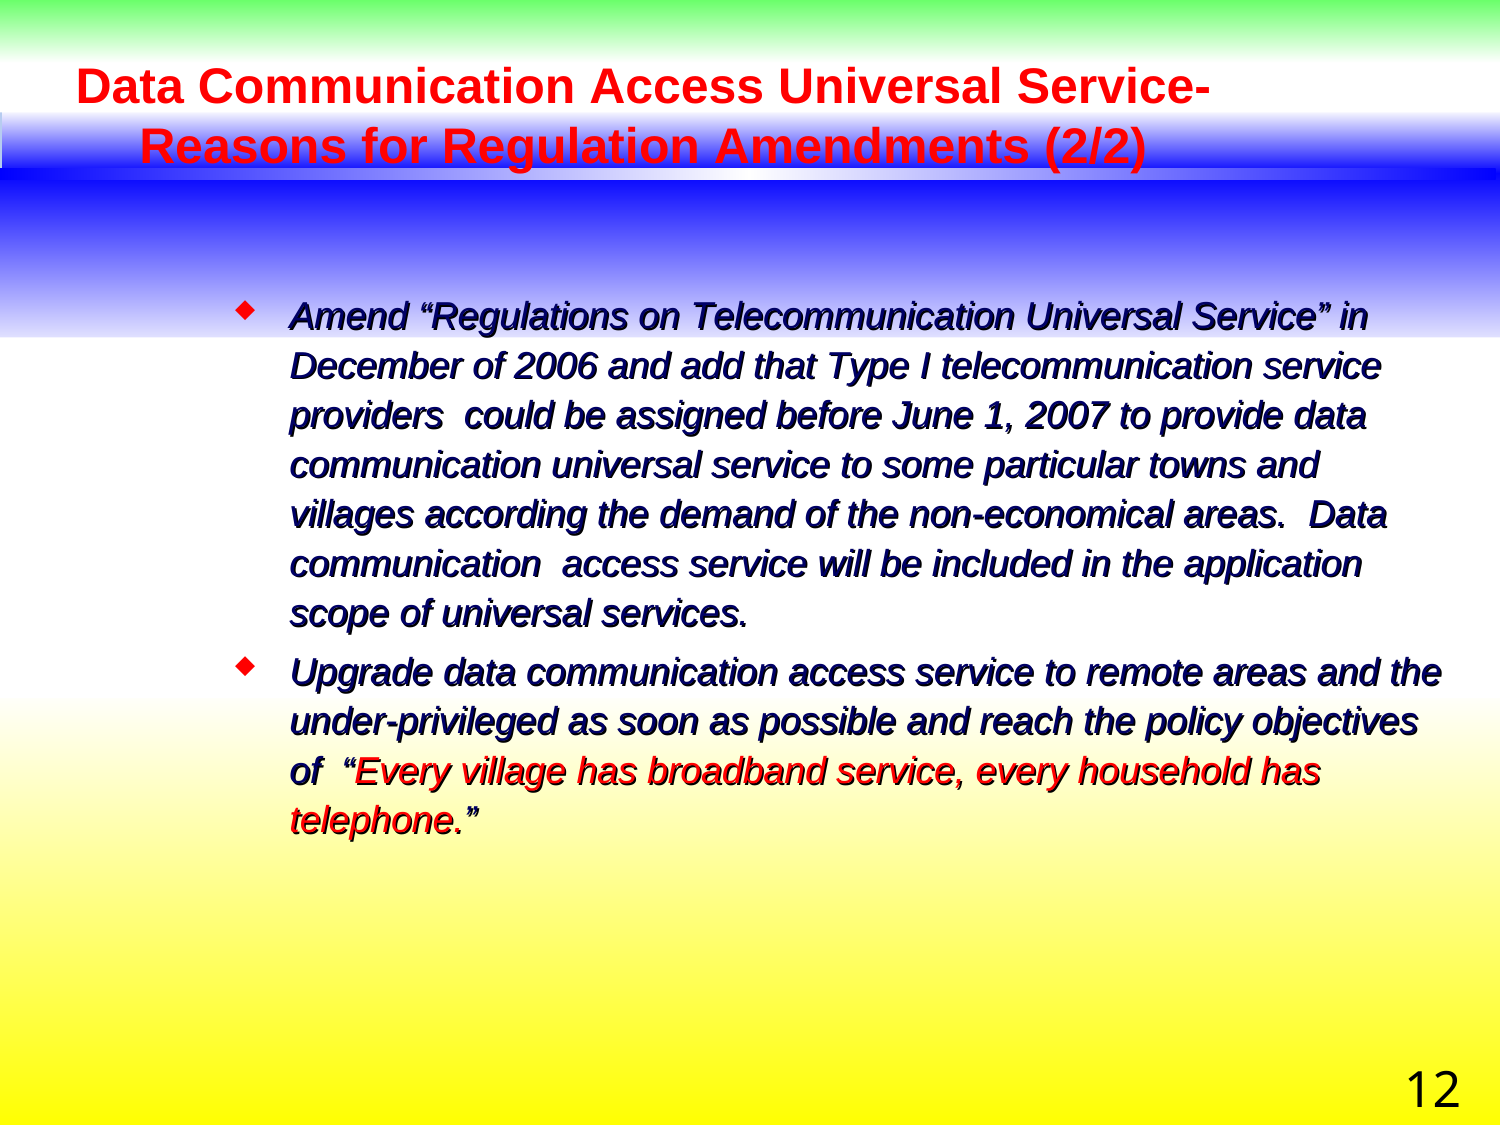

# Data Communication Access Universal Service-Reasons for Regulation Amendments (2/2)
Amend “Regulations on Telecommunication Universal Service” in December of 2006 and add that Type I telecommunication service providers could be assigned before June 1, 2007 to provide data communication universal service to some particular towns and villages according the demand of the non-economical areas. Data communication access service will be included in the application scope of universal services.
Upgrade data communication access service to remote areas and the under-privileged as soon as possible and reach the policy objectives of “Every village has broadband service, every household has telephone.”
12